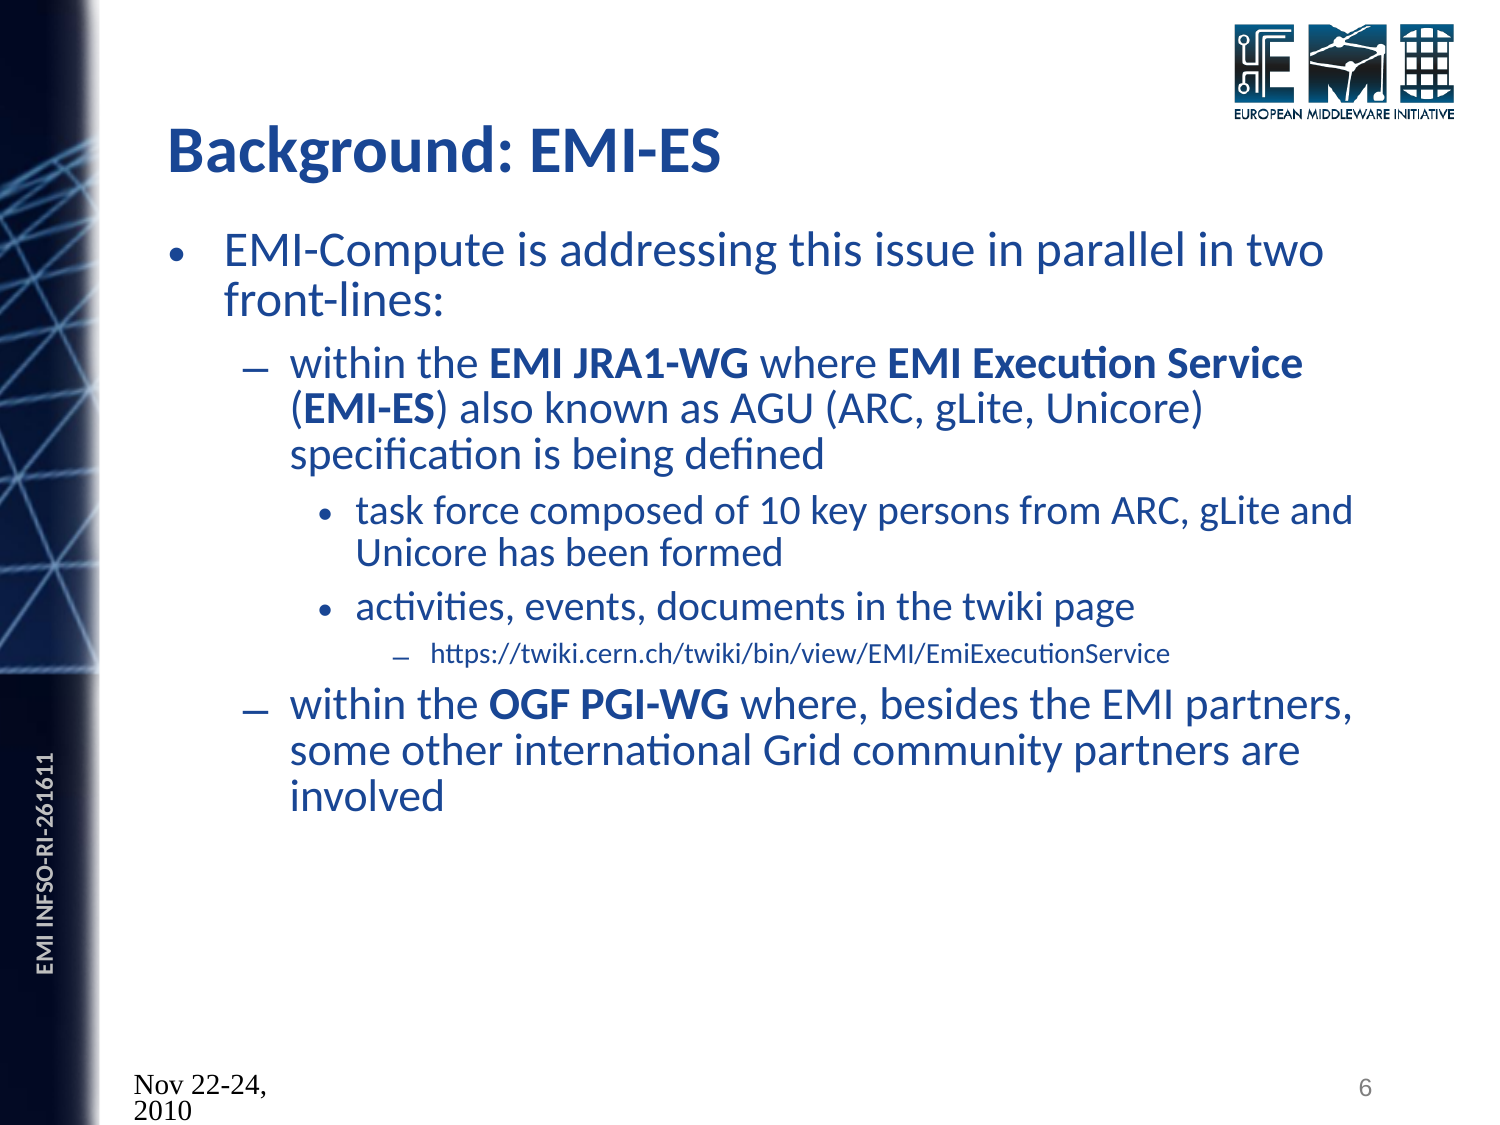

Background: EMI-ES
# EMI-Compute is addressing this issue in parallel in two front-lines:
within the EMI JRA1-WG where EMI Execution Service (EMI-ES) also known as AGU (ARC, gLite, Unicore) specification is being defined
task force composed of 10 key persons from ARC, gLite and Unicore has been formed
activities, events, documents in the twiki page
https://twiki.cern.ch/twiki/bin/view/EMI/EmiExecutionService
within the OGF PGI-WG where, besides the EMI partners, some other international Grid community partners are involved
Nov 22-24, 2010